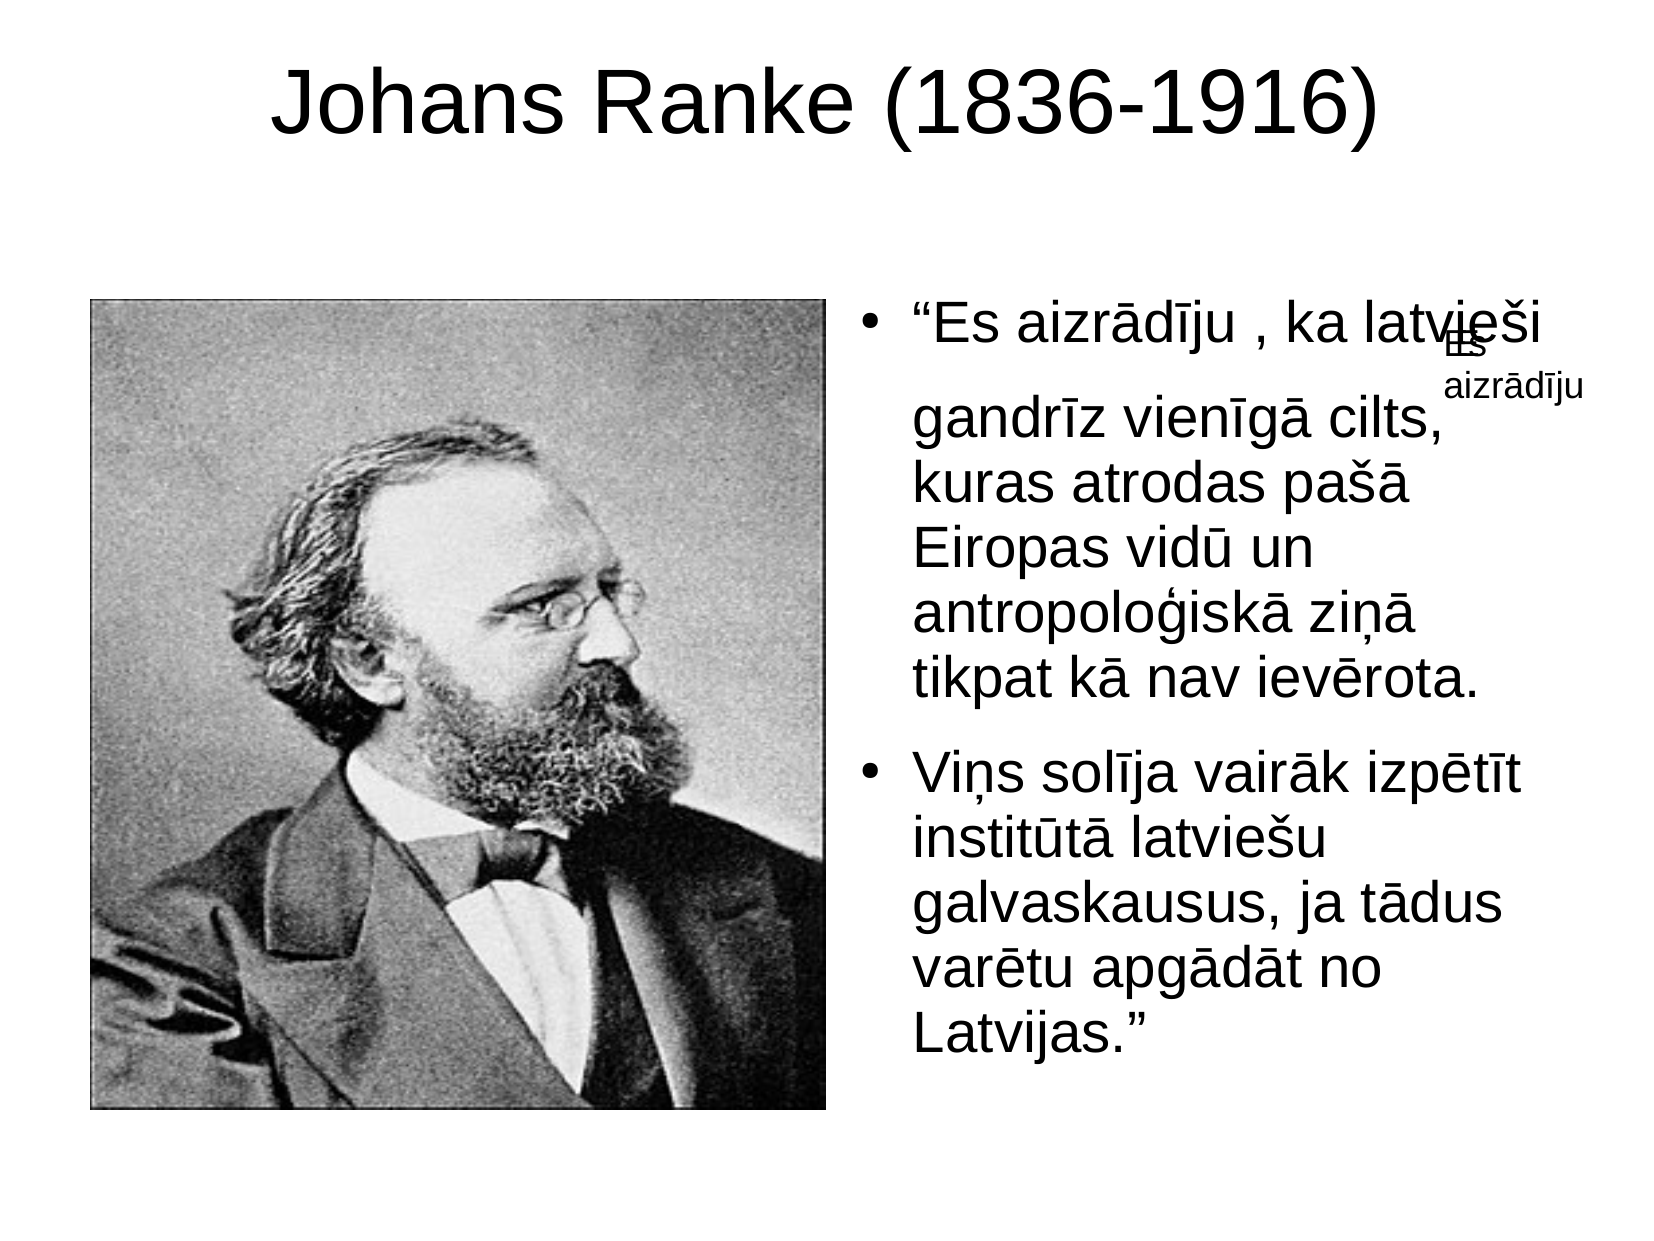

# Johans Ranke (1836-1916)
“Es aizrādīju , ka latvieši
gandrīz vienīgā cilts, kuras atrodas pašā Eiropas vidū un antropoloģiskā ziņā tikpat kā nav ievērota.
Viņs solīja vairāk izpētīt institūtā latviešu galvaskausus, ja tādus varētu apgādāt no Latvijas.”
Es aizrādīju
E